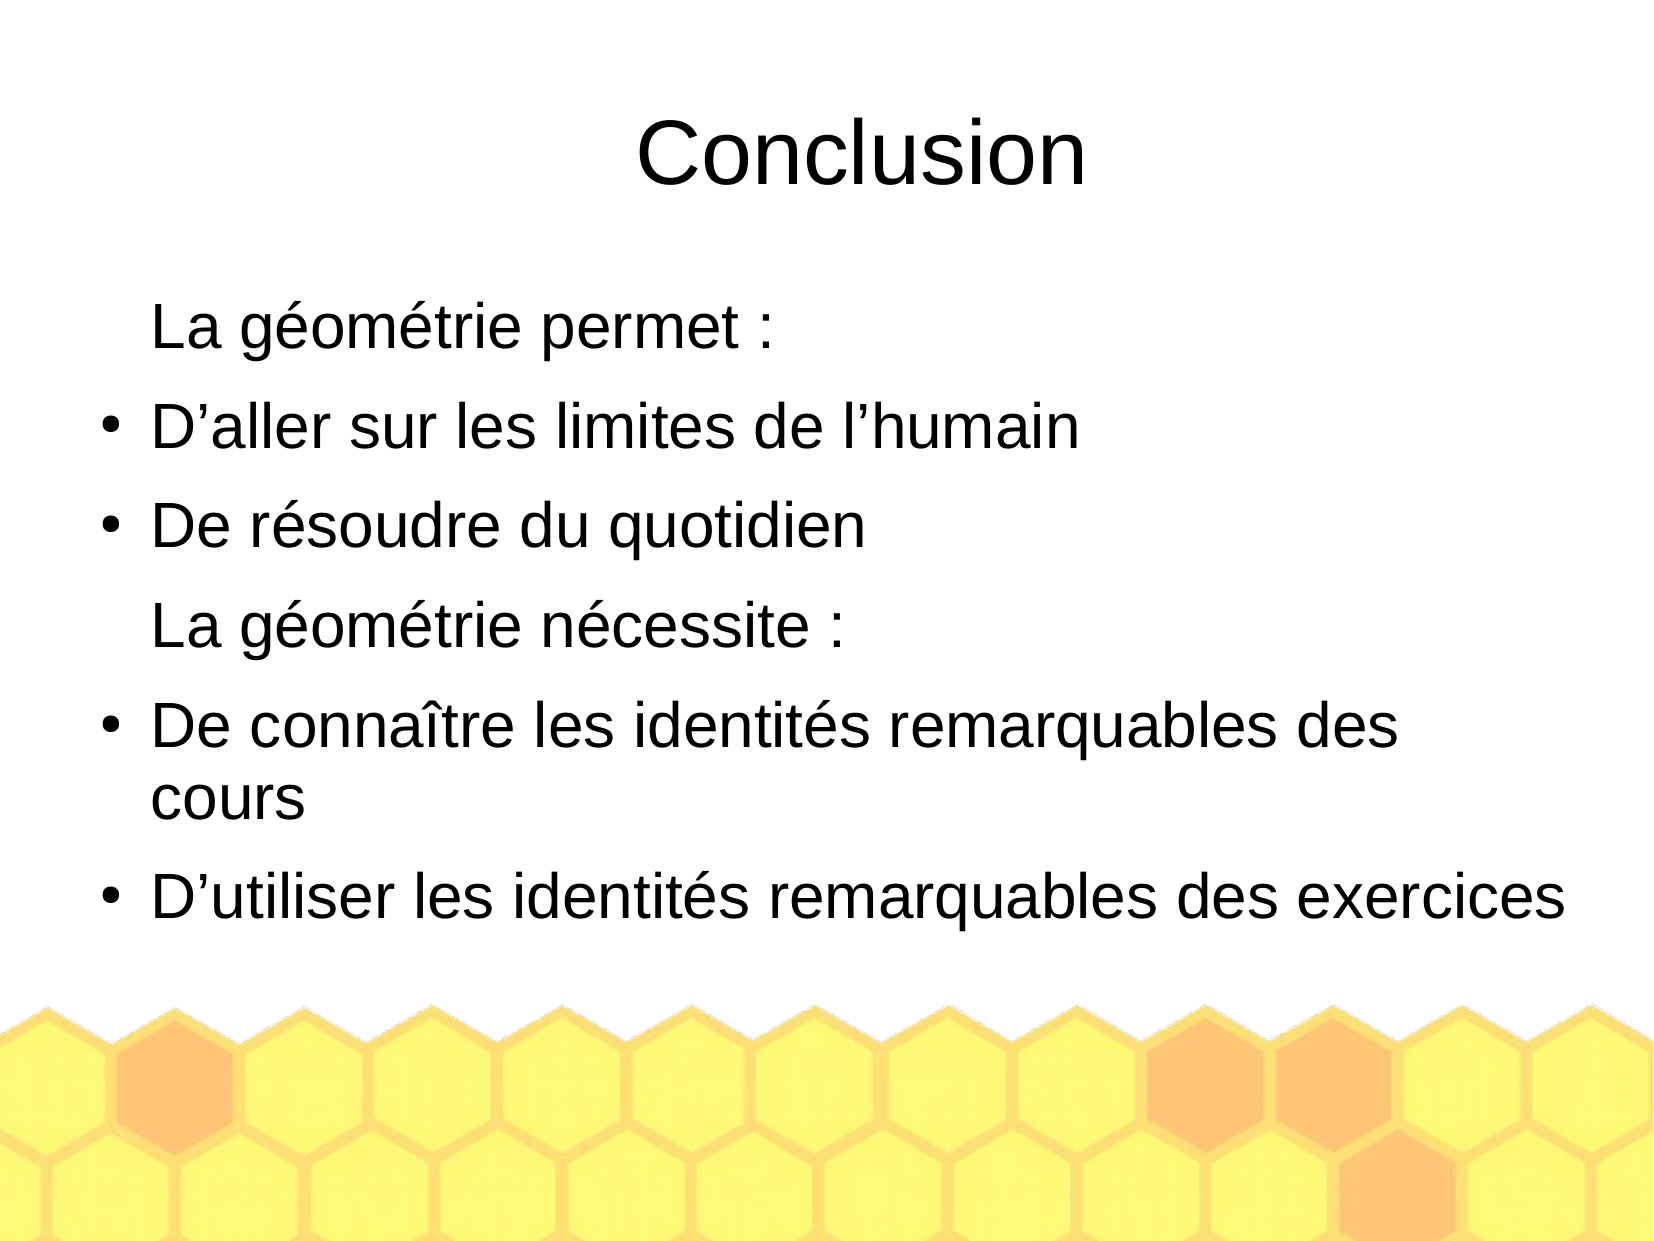

# Conclusion
La géométrie permet :
D’aller sur les limites de l’humain
De résoudre du quotidien
La géométrie nécessite :
De connaître les identités remarquables des cours
D’utiliser les identités remarquables des exercices